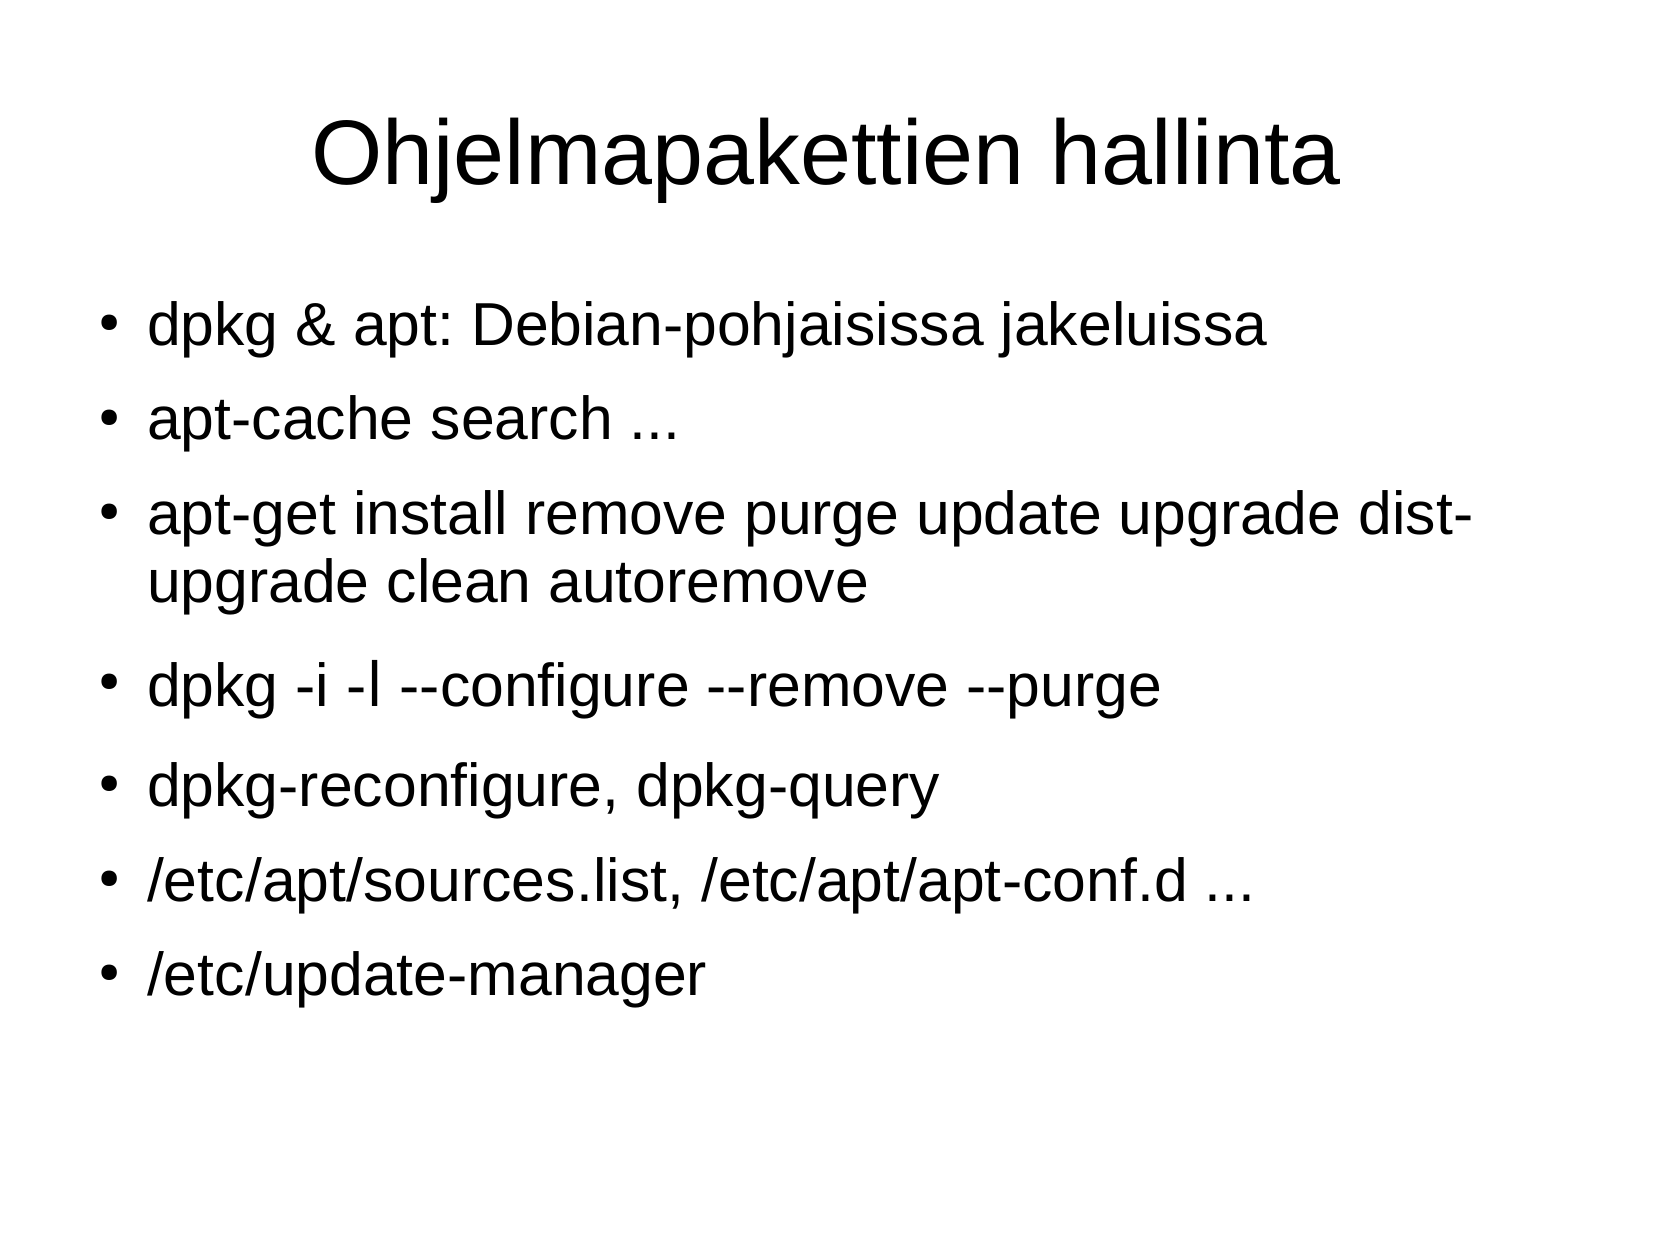

# Ohjelmapakettien hallinta
dpkg & apt: Debian-pohjaisissa jakeluissa
apt-cache search ...
apt-get install remove purge update upgrade dist-upgrade clean autoremove
dpkg -i -l --configure --remove --purge
dpkg-reconfigure, dpkg-query
/etc/apt/sources.list, /etc/apt/apt-conf.d ...
/etc/update-manager